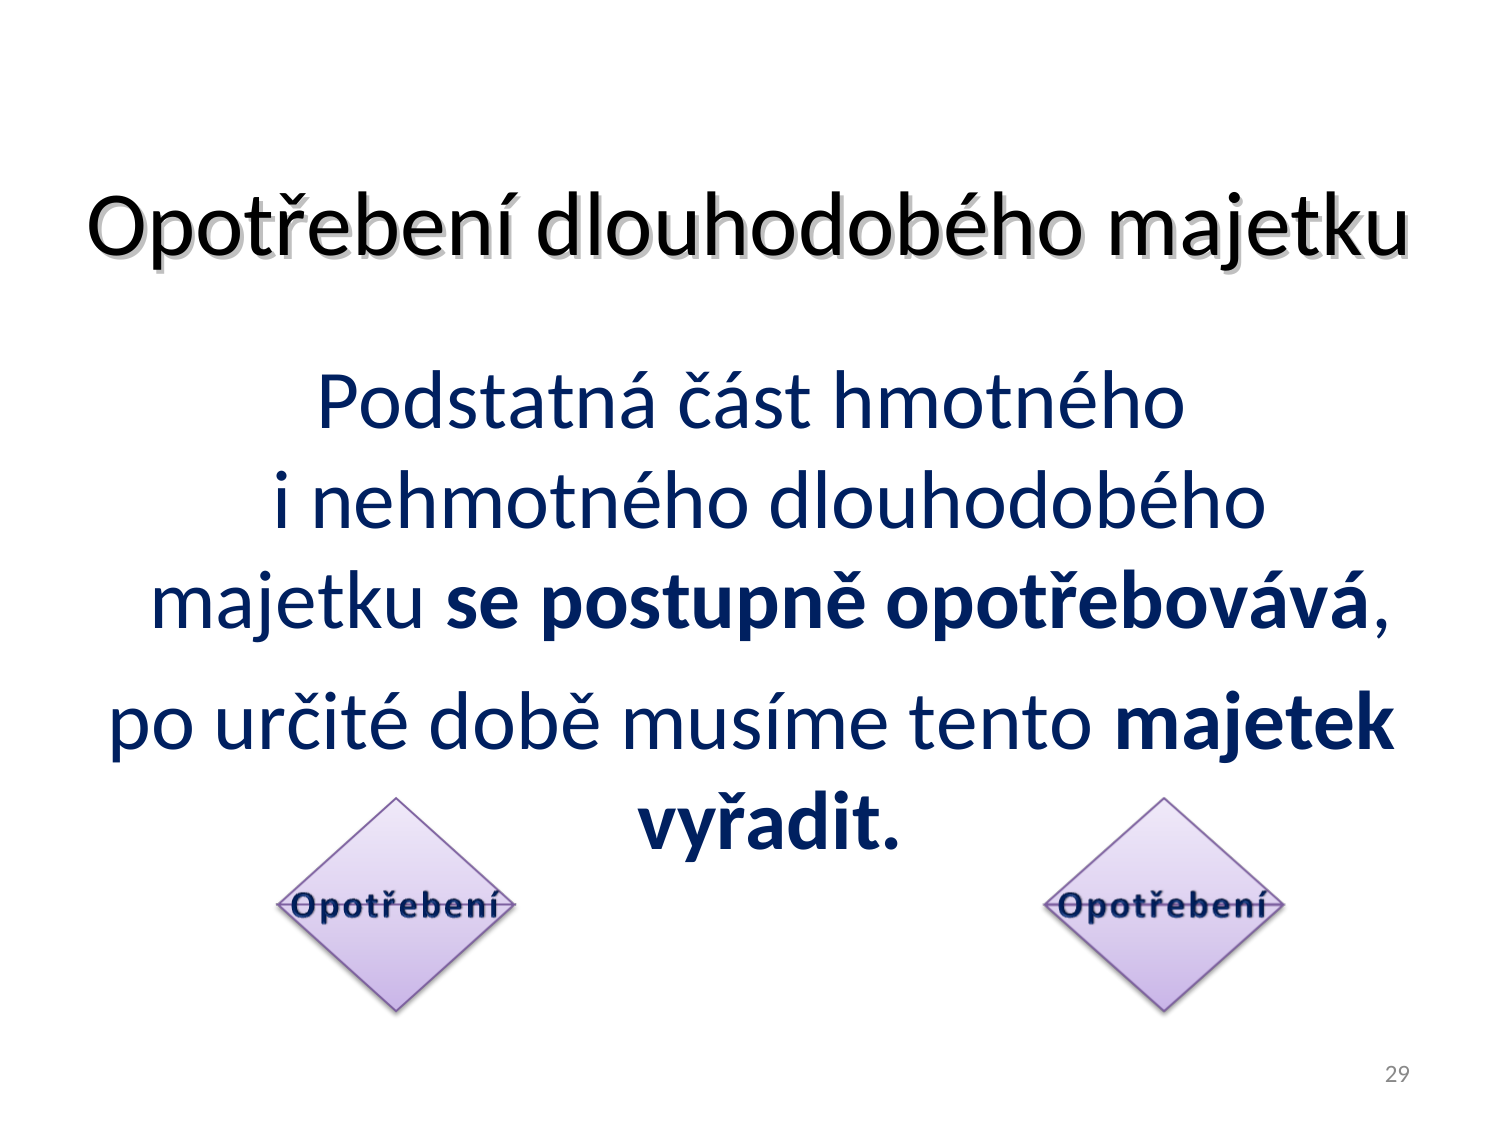

# Opotřebení dlouhodobého majetku
Podstatná část hmotného
i nehmotného dlouhodobého majetku se postupně opotřebovává,
po určité době musíme tento majetek vyřadit.